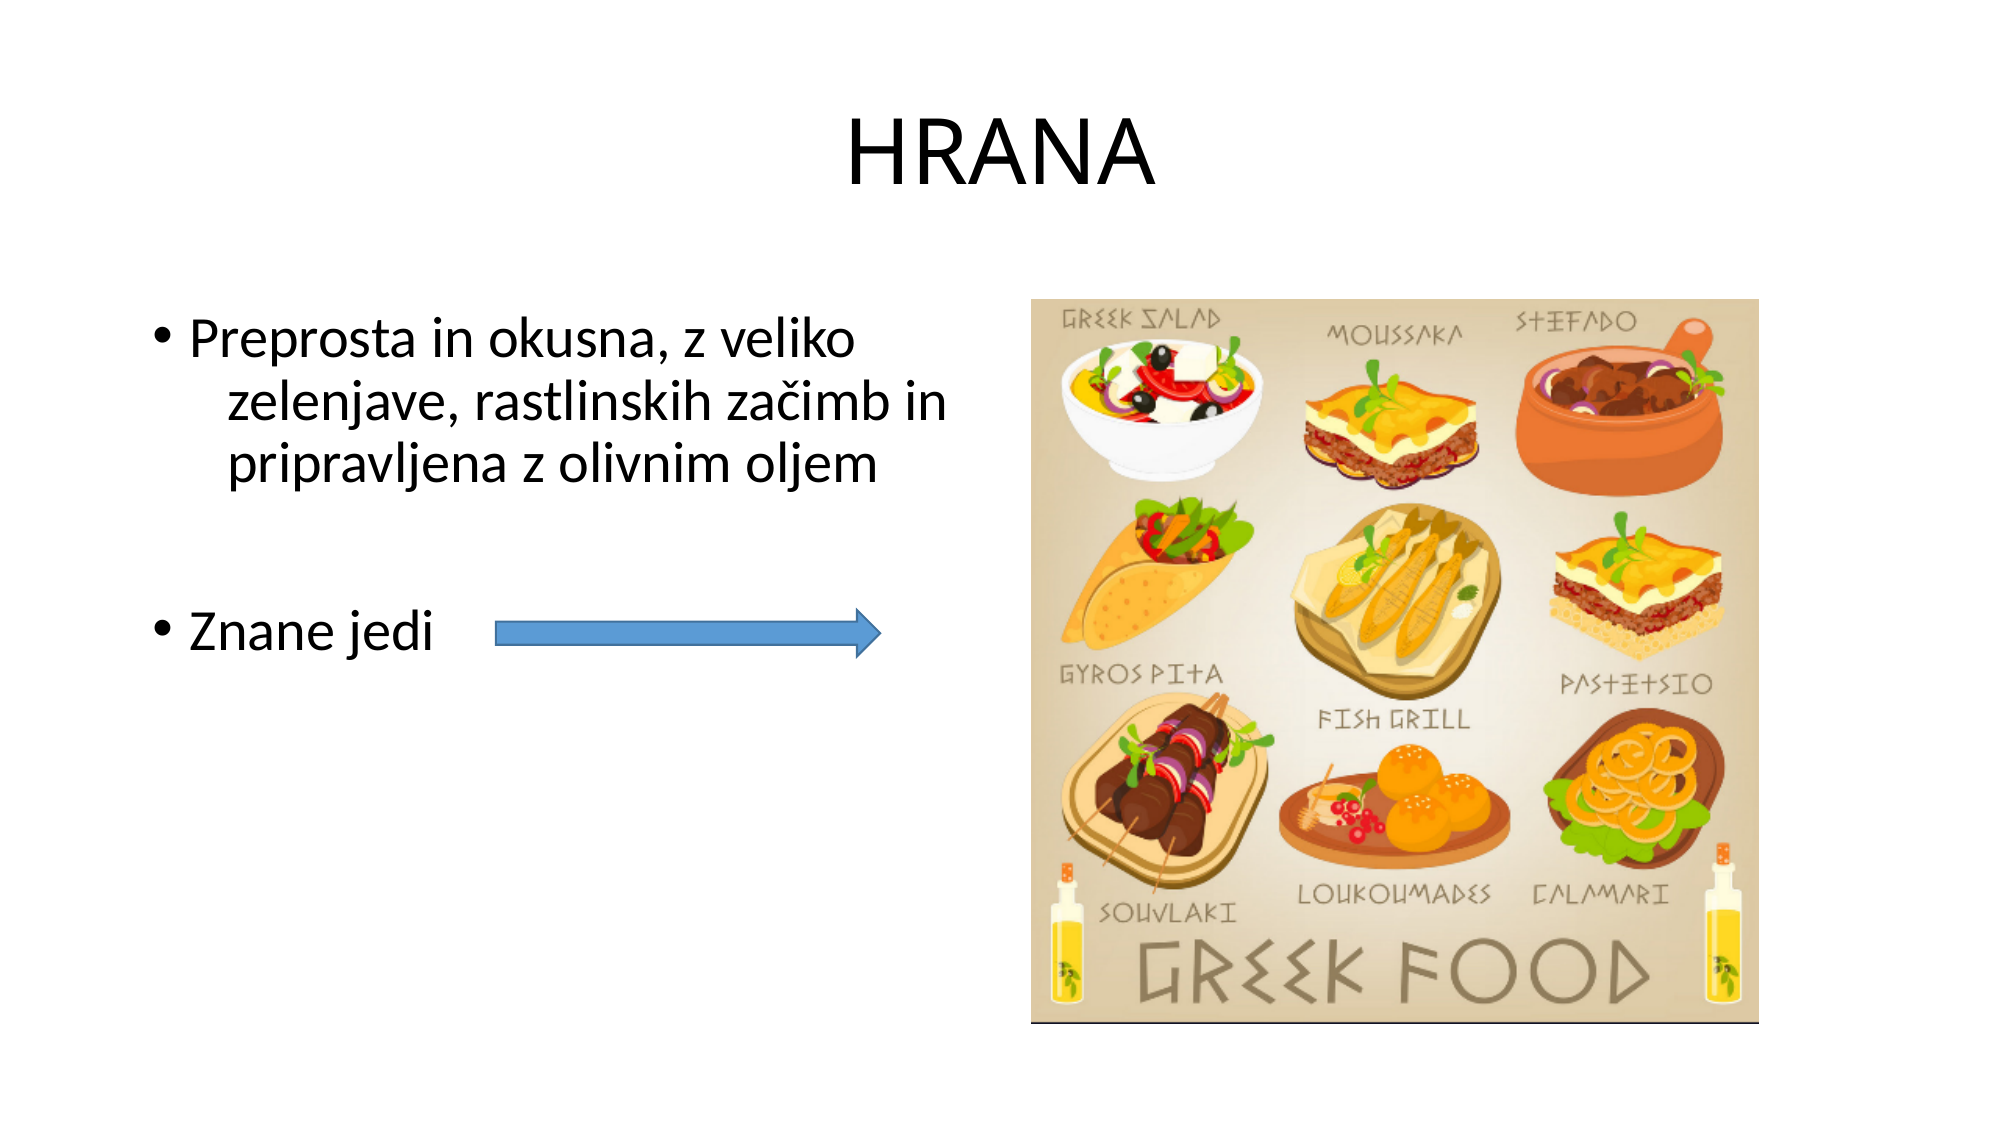

# HRANA
Preprosta in okusna, z veliko zelenjave, rastlinskih začimb in pripravljena z olivnim oljem
Znane jedi